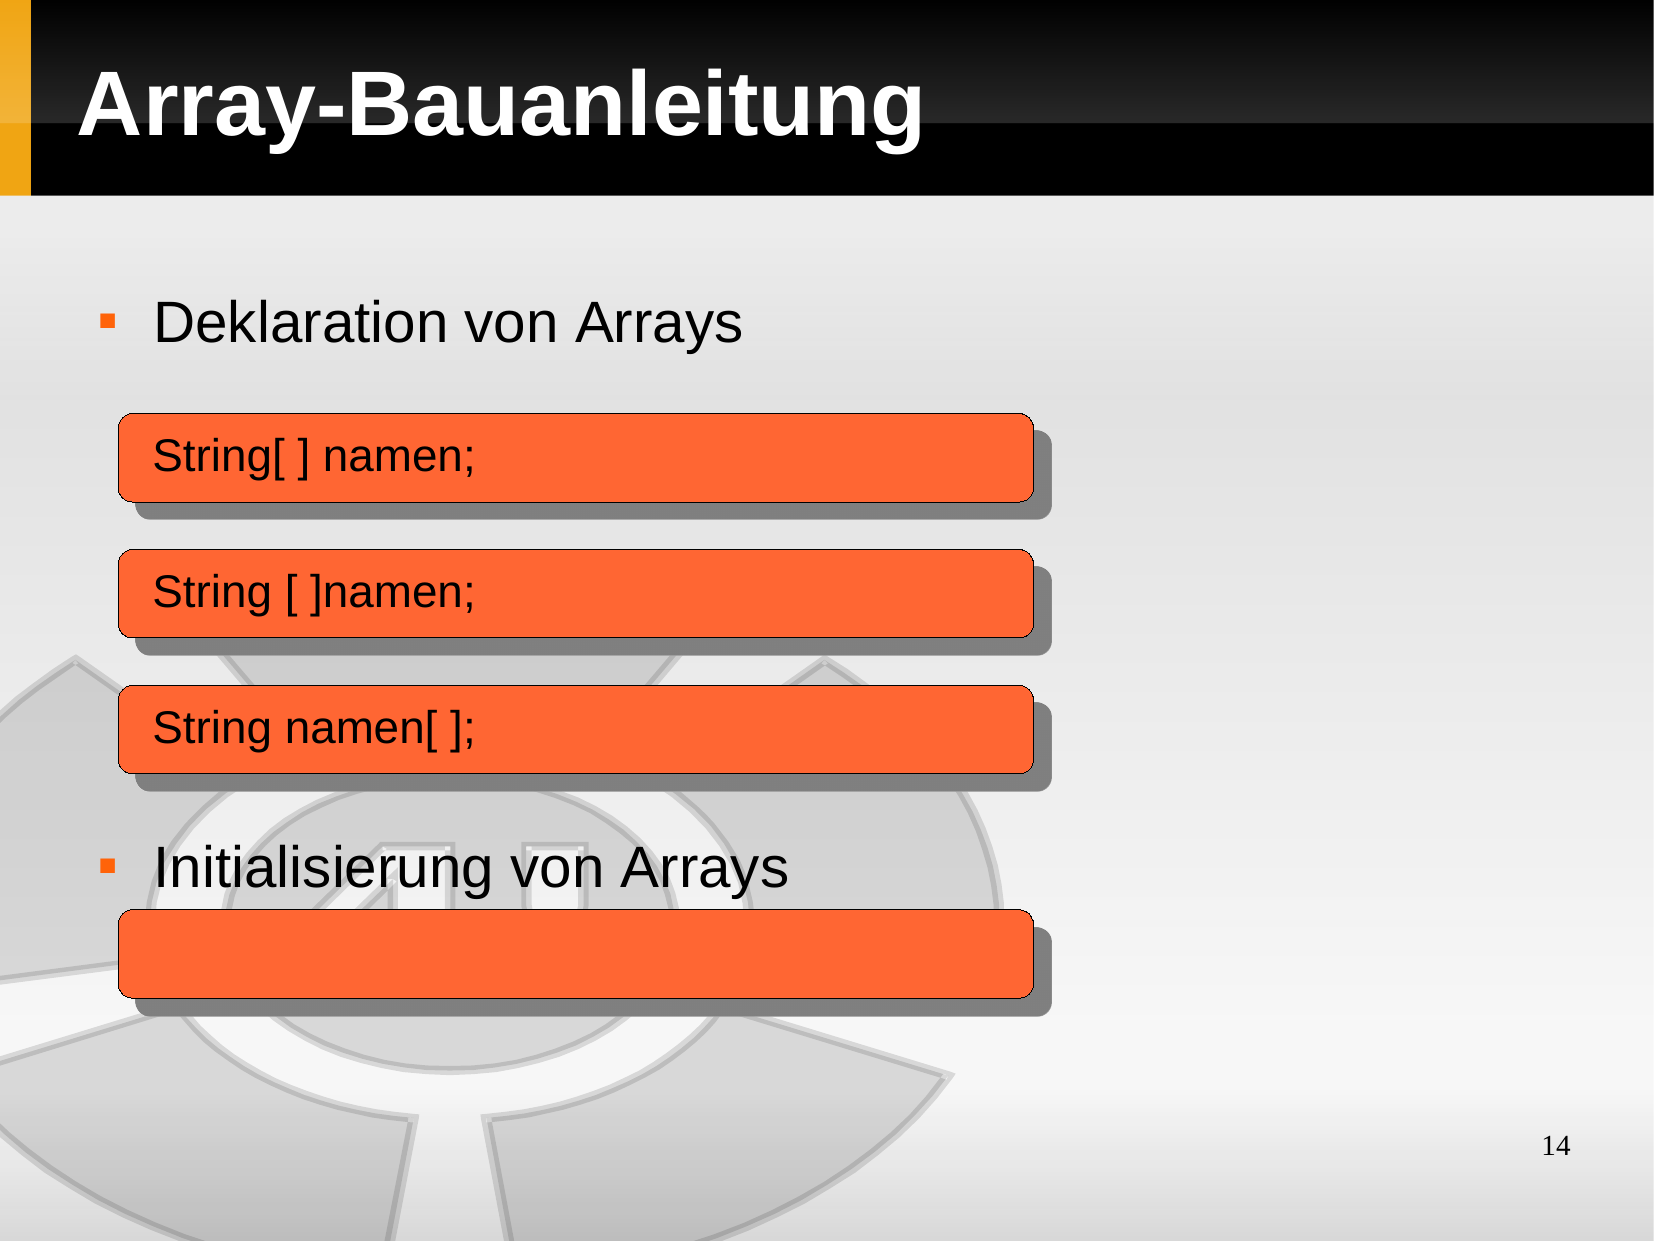

# Array-Bauanleitung
Deklaration von Arrays
Initialisierung von Arrays
String[ ] namen;
String [ ]namen;
String namen[ ];
14